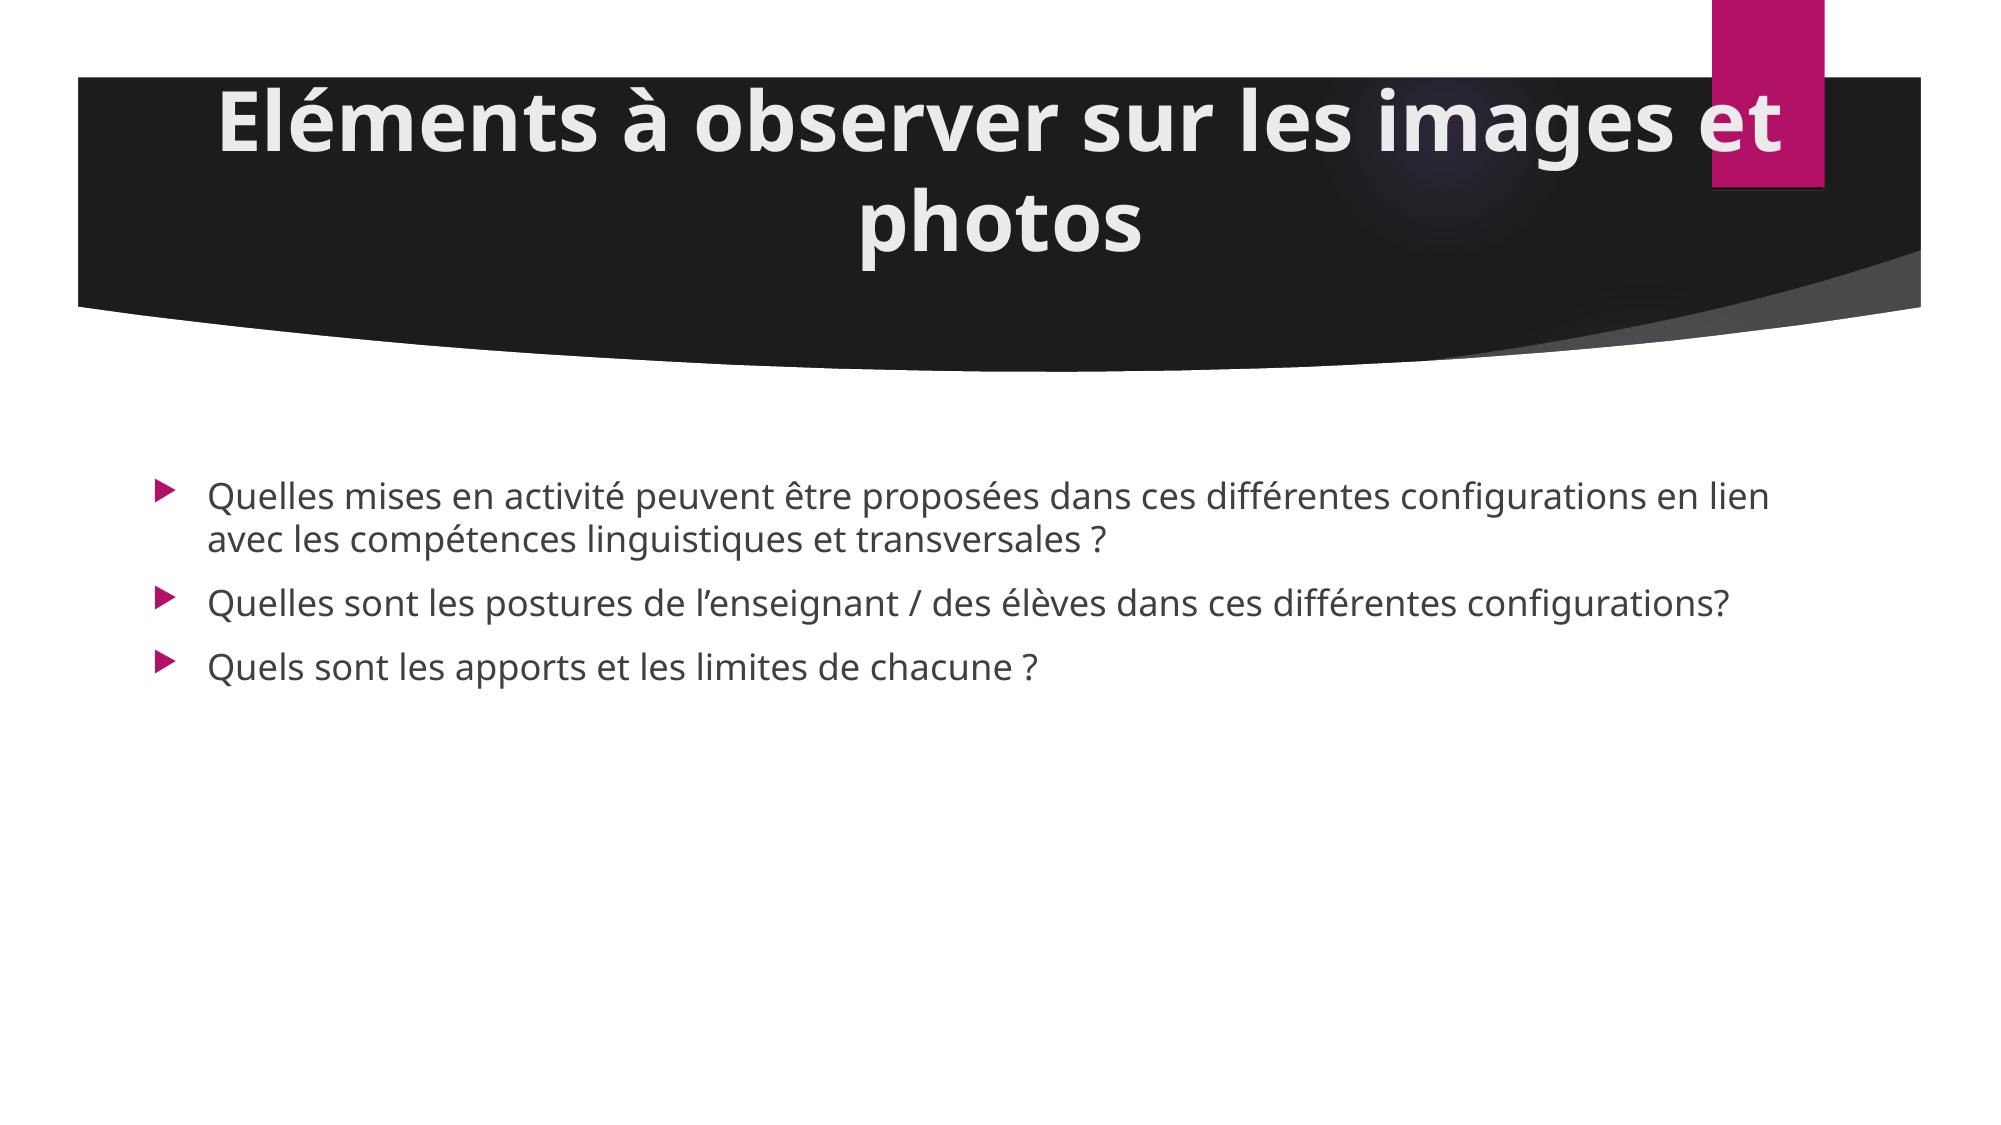

# Eléments à observer sur les images et photos
Quelles mises en activité peuvent être proposées dans ces différentes configurations en lien avec les compétences linguistiques et transversales ?
Quelles sont les postures de l’enseignant / des élèves dans ces différentes configurations?
Quels sont les apports et les limites de chacune ?